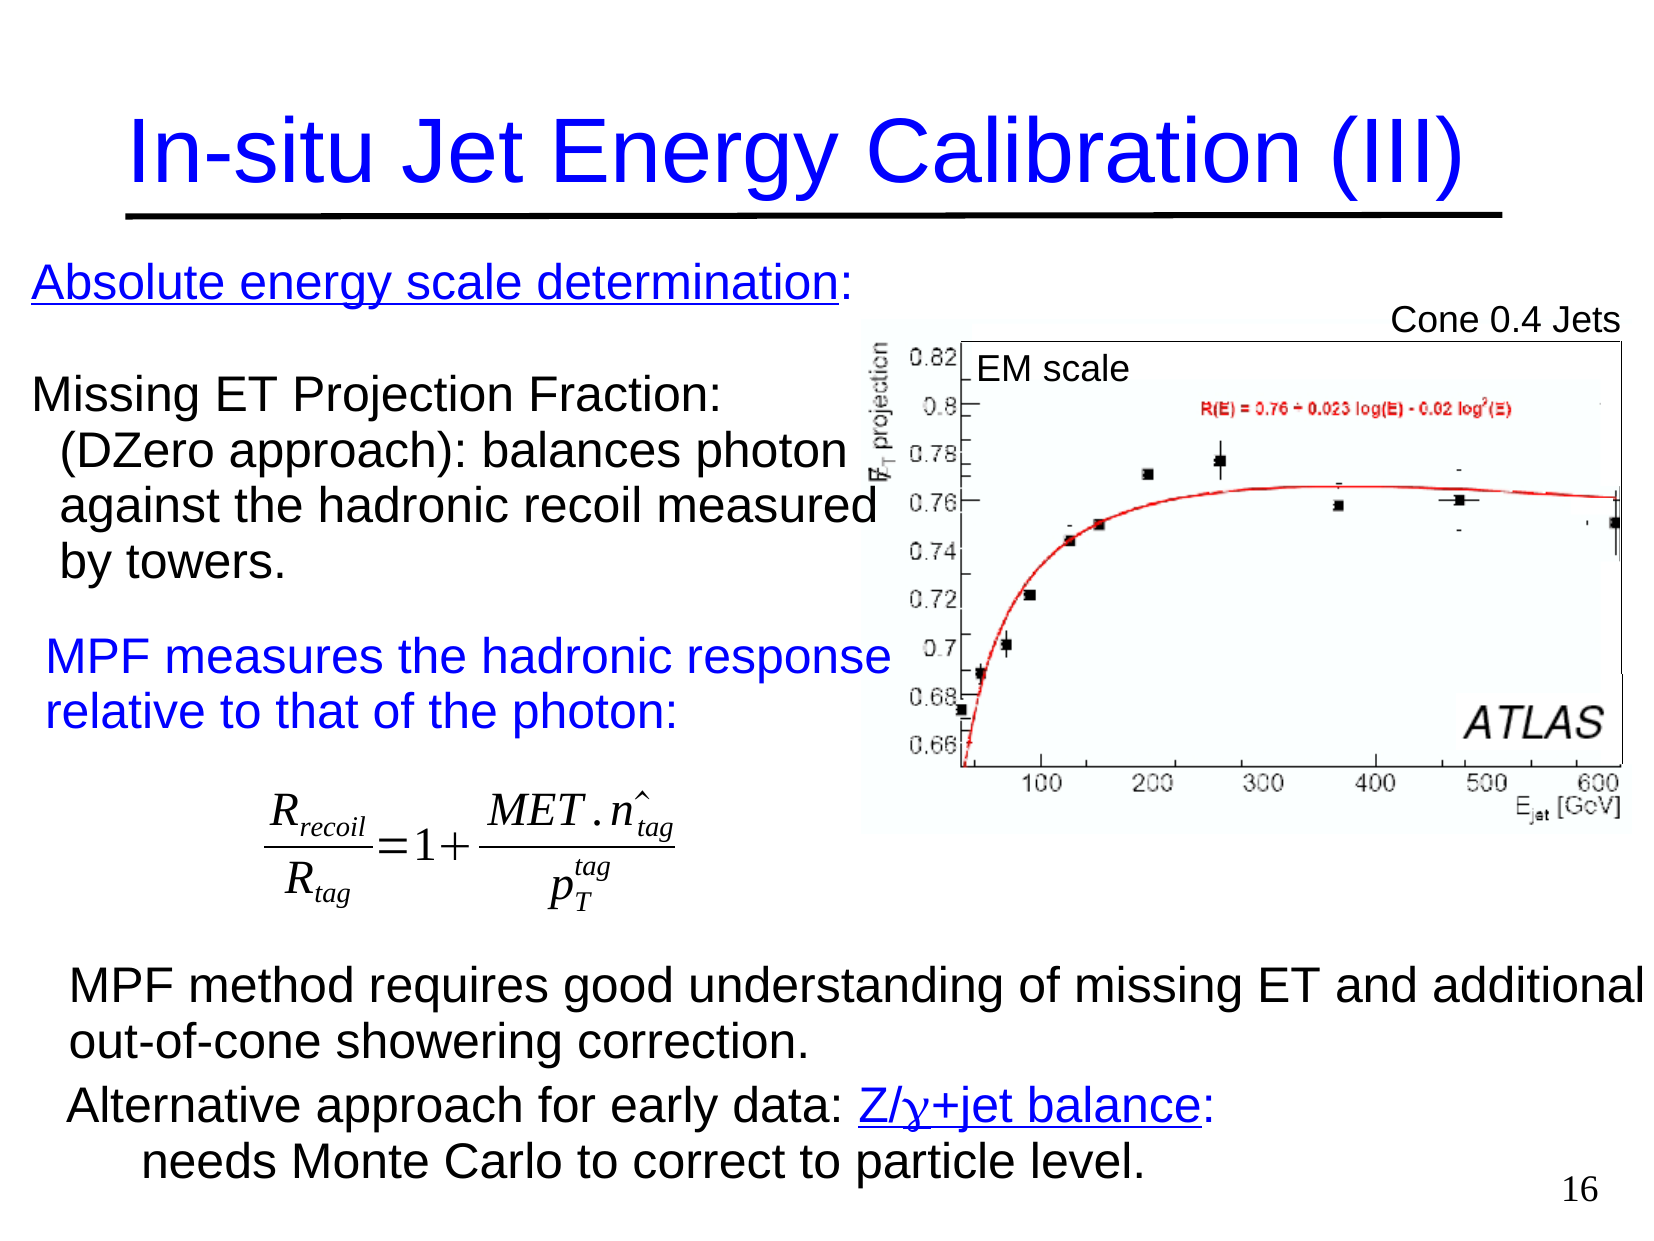

In-situ Jet Energy Calibration (III)
Absolute energy scale determination:
Missing ET Projection Fraction:
 (DZero approach): balances photon
 against the hadronic recoil measured
 by towers.
Cone 0.4 Jets
EM scale
MPF measures the hadronic response
relative to that of the photon:
MPF method requires good understanding of missing ET and additional
out-of-cone showering correction.
Alternative approach for early data: Z/γ+jet balance:
	needs Monte Carlo to correct to particle level.